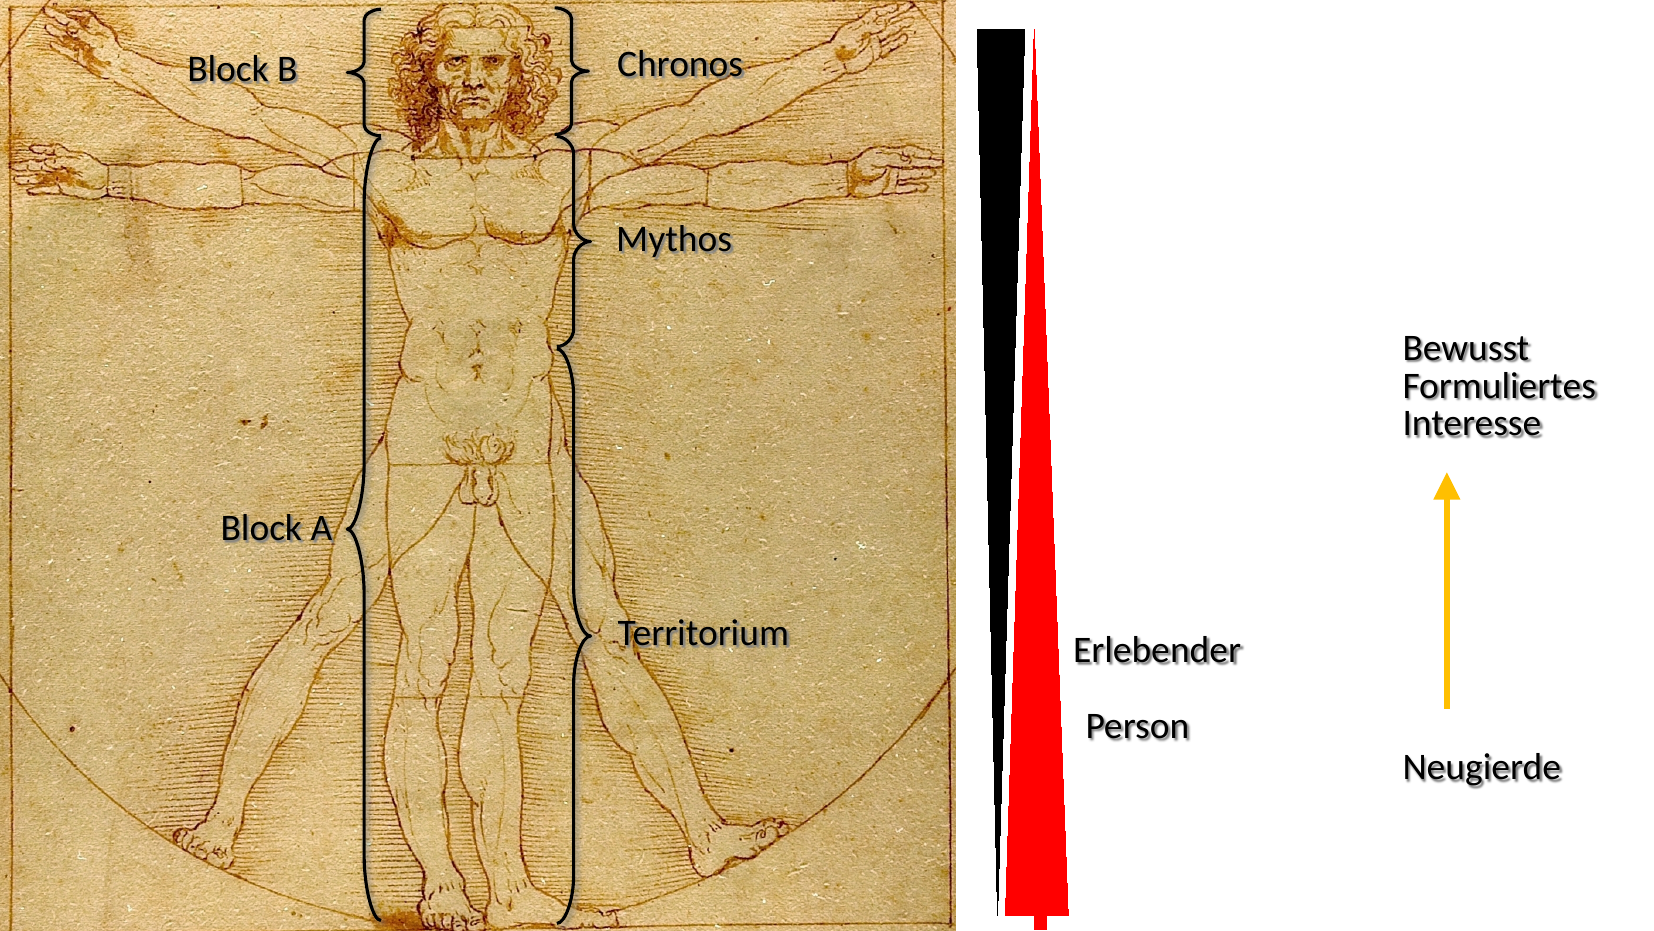

Chronos
Block B
Mythos
Bewusst
Formuliertes
Interesse
Block A
Territorium
Erlebender
Person
Neugierde